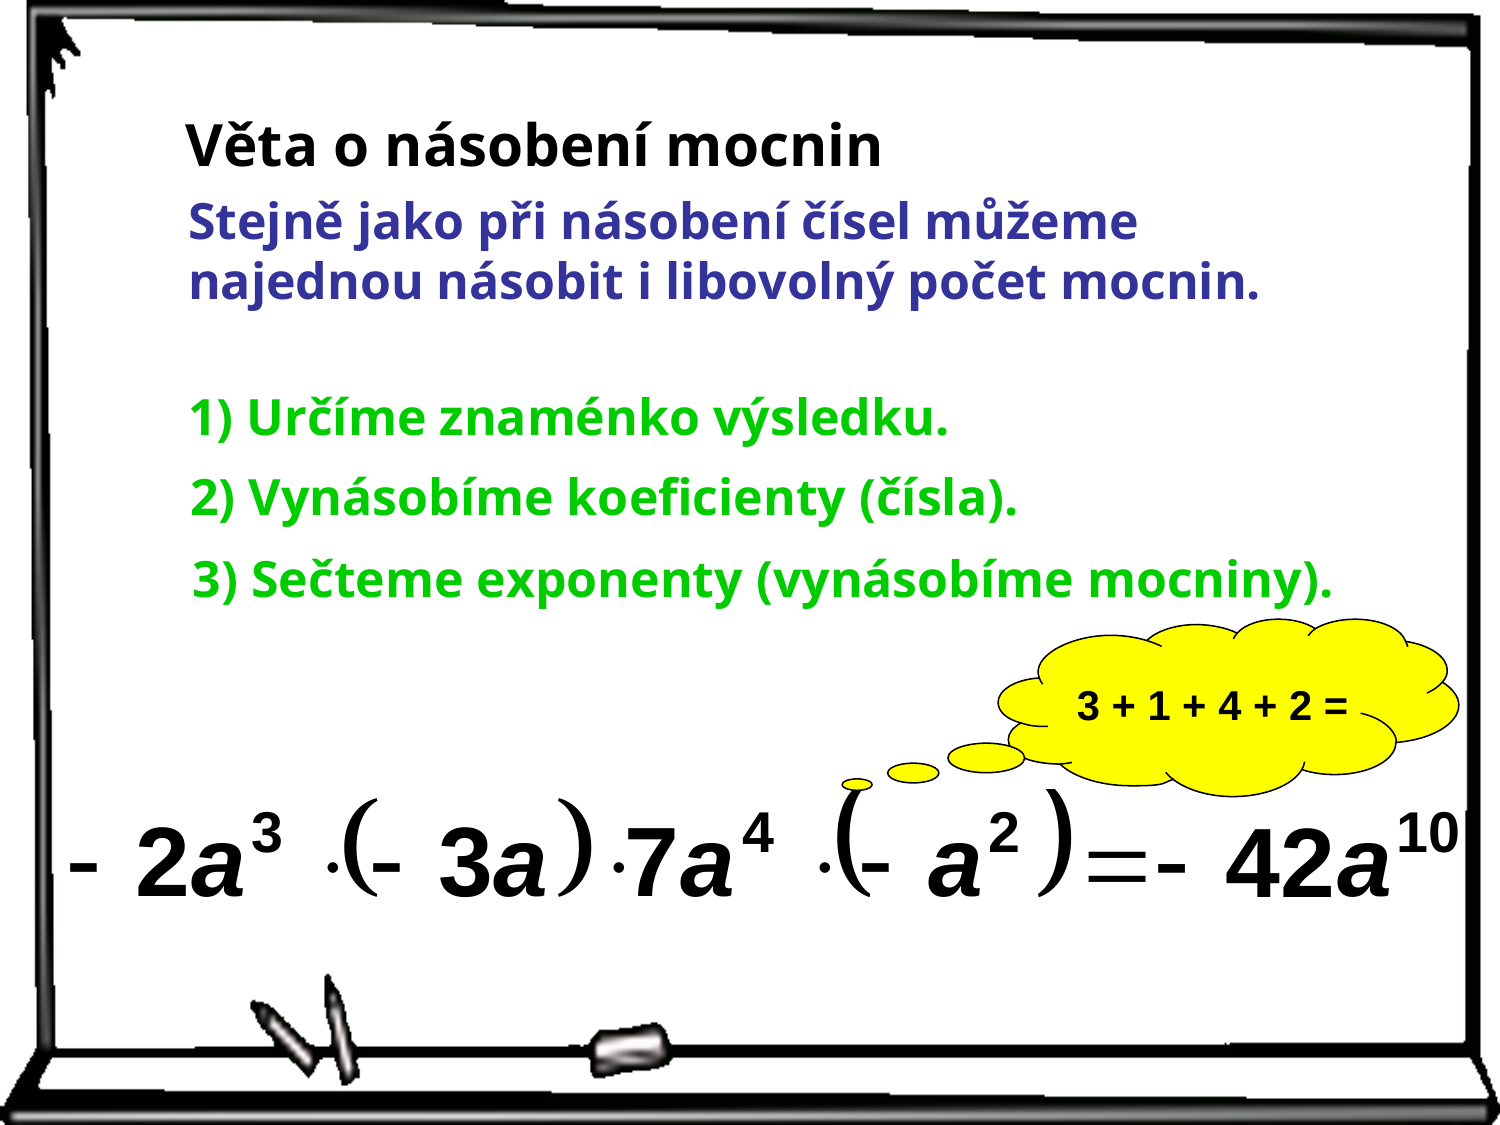

Věta o násobení mocnin
Stejně jako při násobení čísel můžeme najednou násobit i libovolný počet mocnin.
1) Určíme znaménko výsledku.
2) Vynásobíme koeficienty (čísla).
3) Sečteme exponenty (vynásobíme mocniny).
3 + 1 + 4 + 2 =